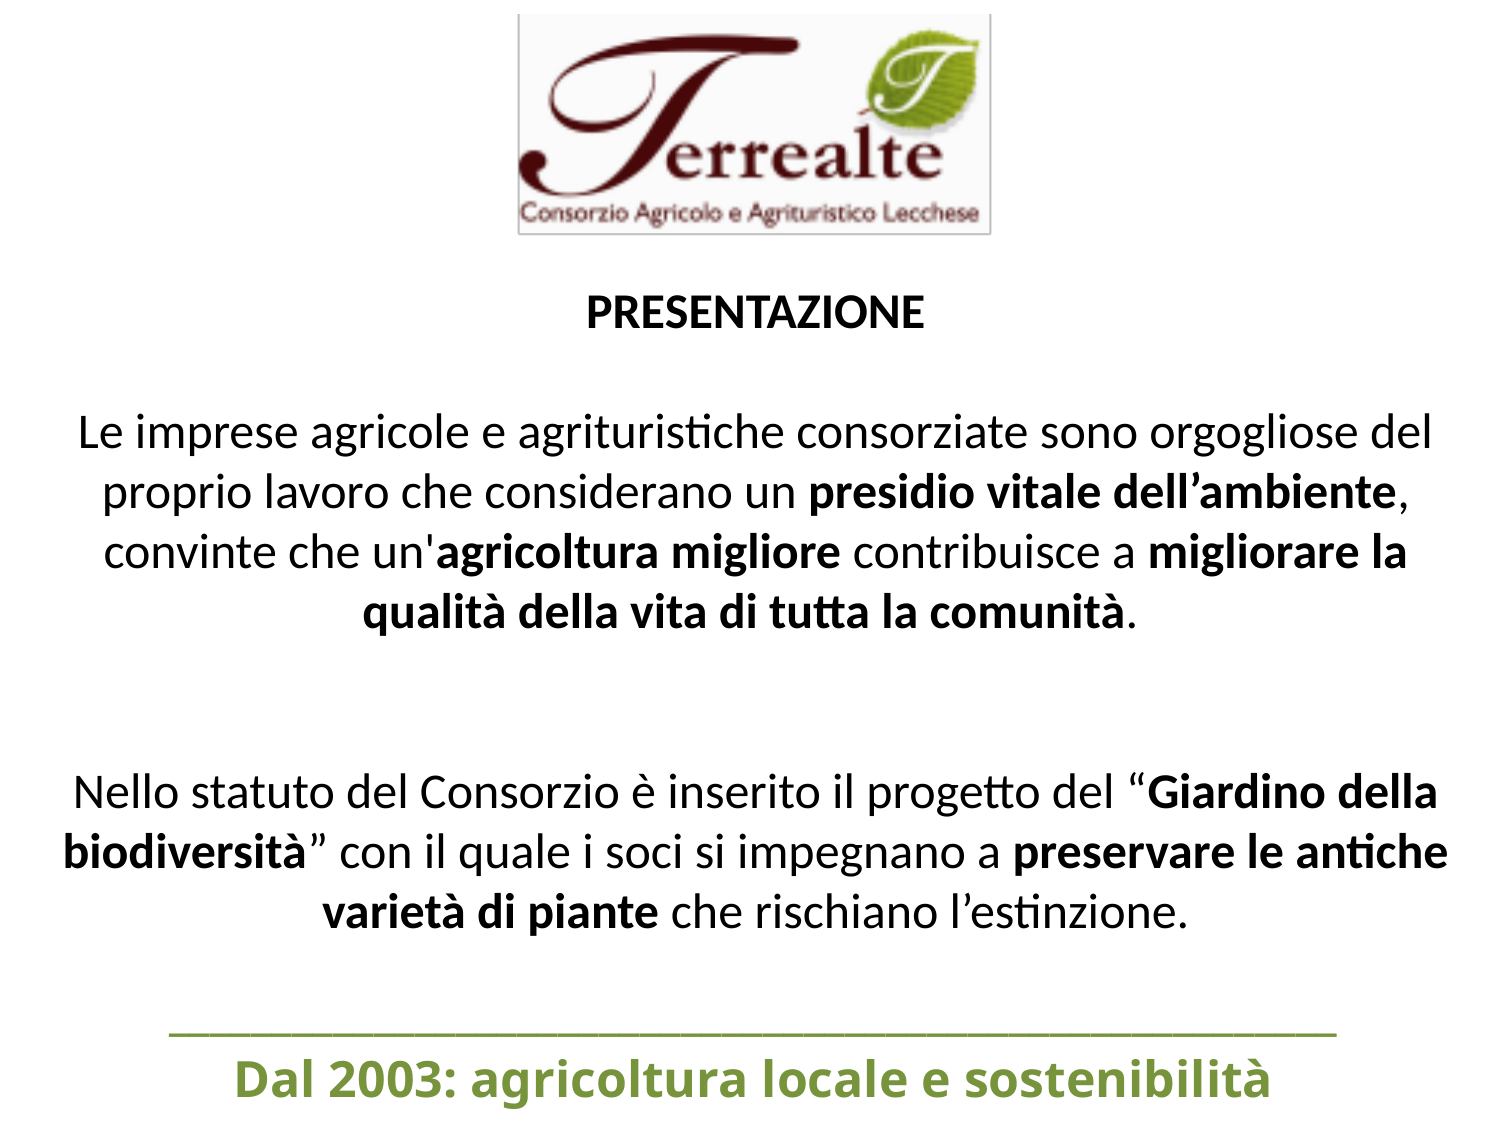

# PRESENTAZIONE Le imprese agricole e agrituristiche consorziate sono orgogliose del proprio lavoro che considerano un presidio vitale dell’ambiente, convinte che un'agricoltura migliore contribuisce a migliorare la qualità della vita di tutta la comunità. Nello statuto del Consorzio è inserito il progetto del “Giardino della biodiversità” con il quale i soci si impegnano a preservare le antiche varietà di piante che rischiano l’estinzione.
_________________________________________________________
Dal 2003: agricoltura locale e sostenibilità